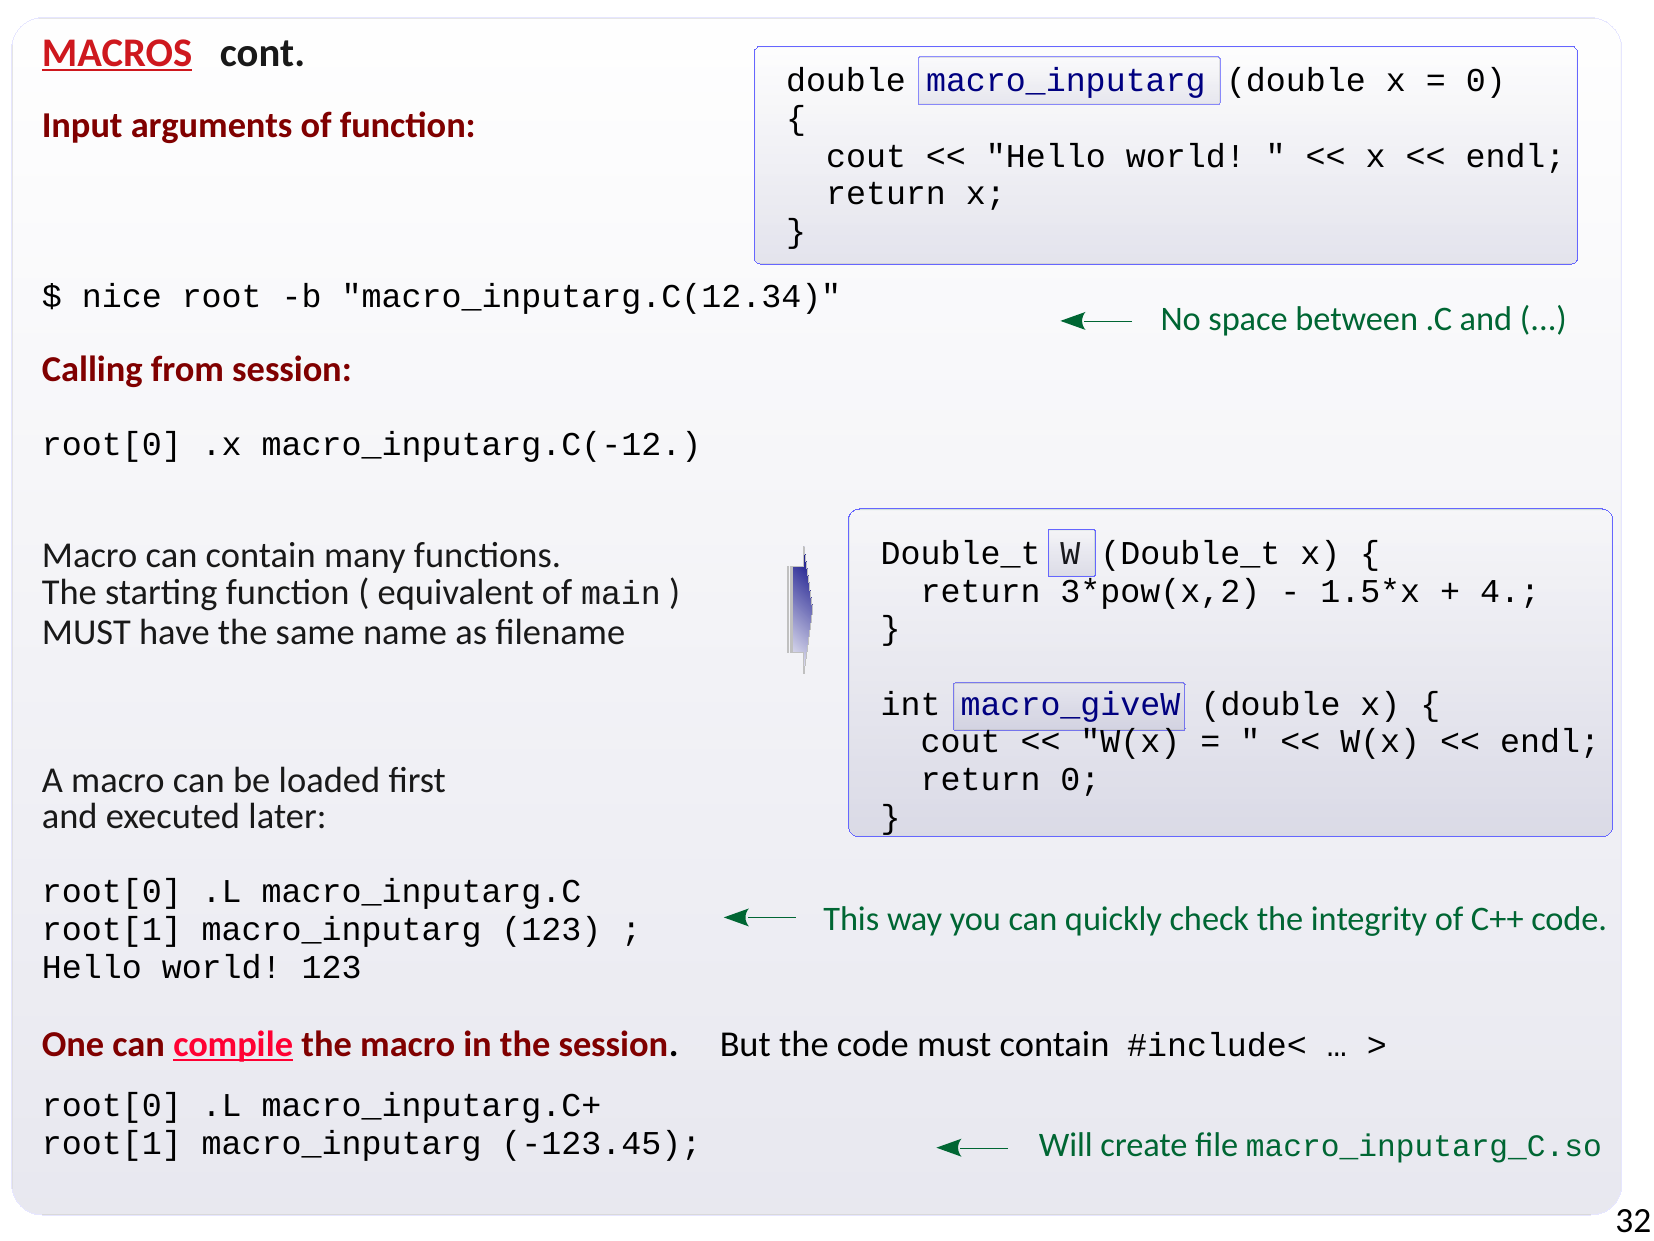

MACROS cont.
Input arguments of function:
$ nice root -b "macro_inputarg.C(12.34)"
Calling from session:
root[0] .x macro_inputarg.C(-12.)
Macro can contain many functions.
The starting function ( equivalent of main )
MUST have the same name as filename
A macro can be loaded first
and executed later:
root[0] .L macro_inputarg.C
root[1] macro_inputarg (123) ;
Hello world! 123
One can compile the macro in the session. But the code must contain #include< … >
root[0] .L macro_inputarg.C+
root[1] macro_inputarg (-123.45);
double macro_inputarg (double x = 0)
{
 cout << "Hello world! " << x << endl;
 return x;
}
No space between .C and (...)
Double_t W (Double_t x) {
 return 3*pow(x,2) - 1.5*x + 4.;
}
int macro_giveW (double x) {
 cout << "W(x) = " << W(x) << endl;
 return 0;
}
This way you can quickly check the integrity of C++ code.
Will create file macro_inputarg_C.so